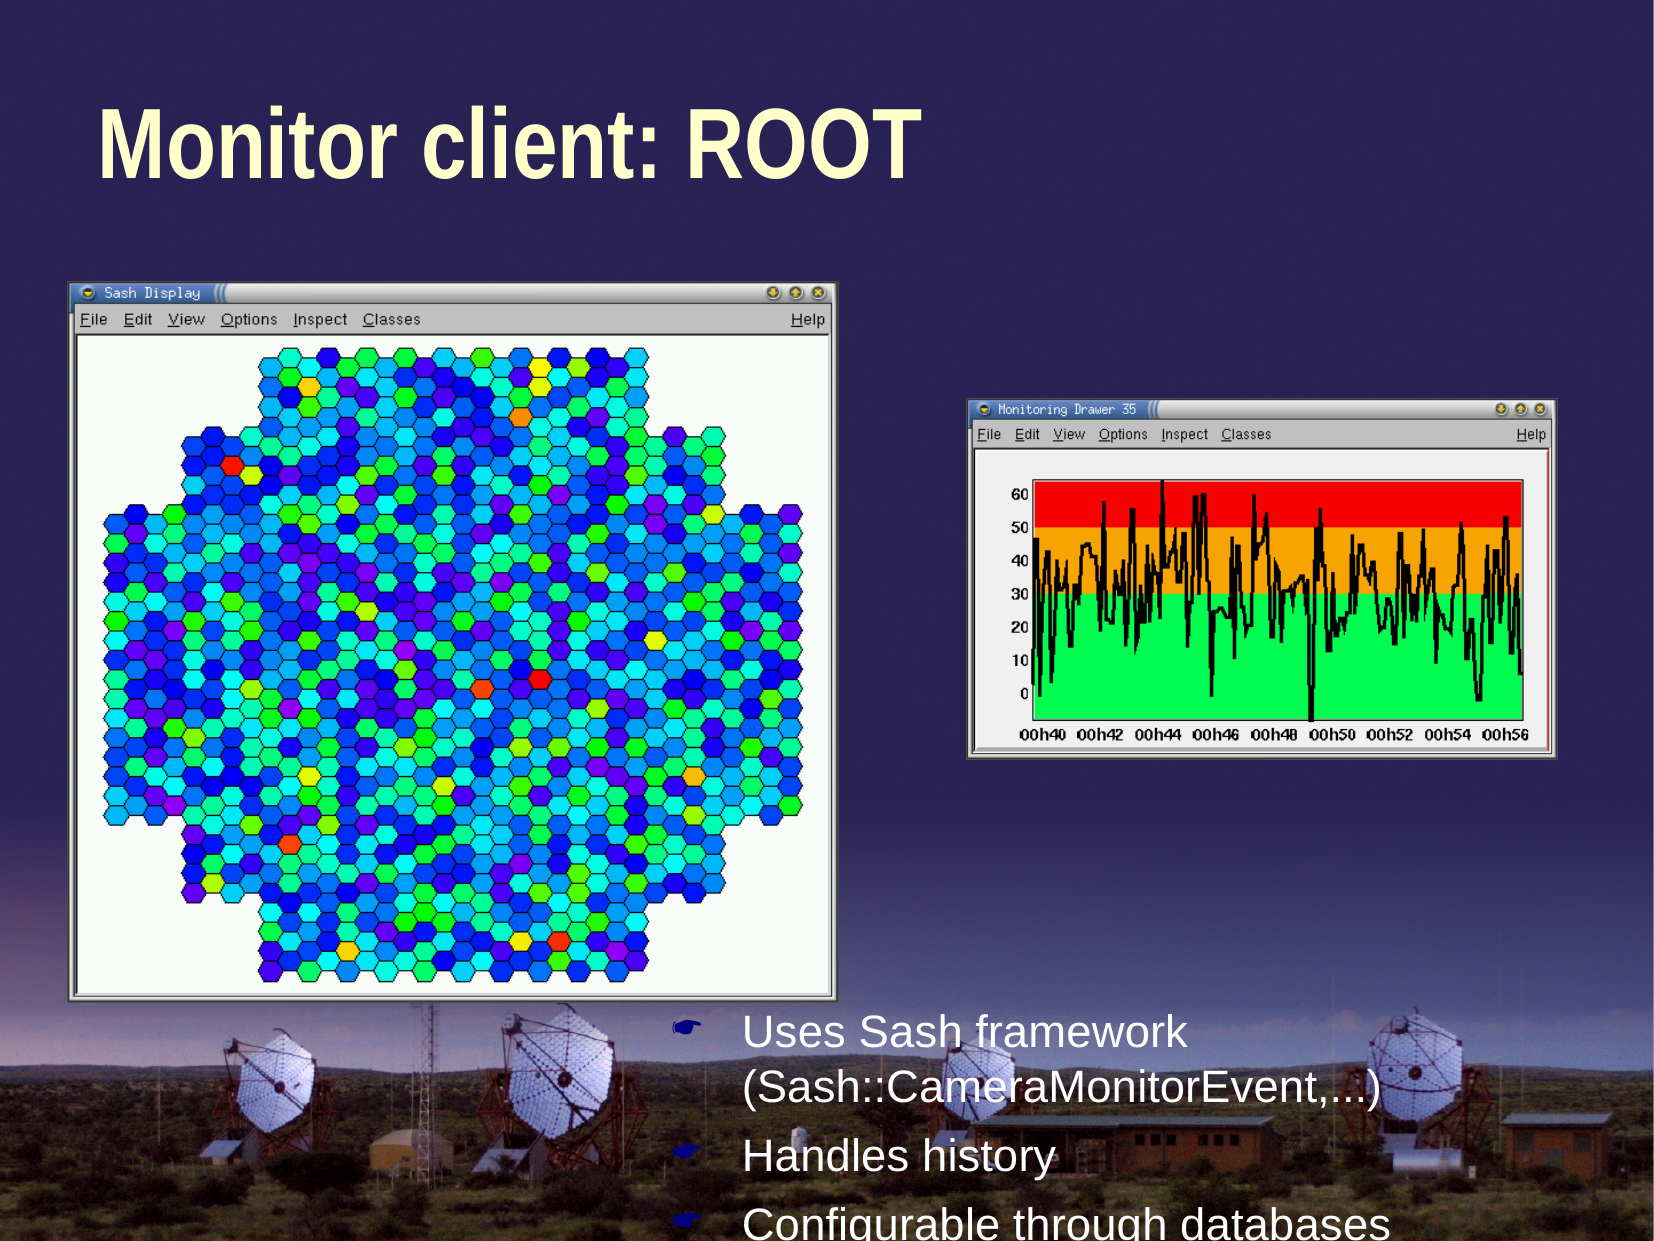

# Monitor client: ROOT
Uses Sash framework (Sash::CameraMonitorEvent,...)
Handles history
Configurable through databases